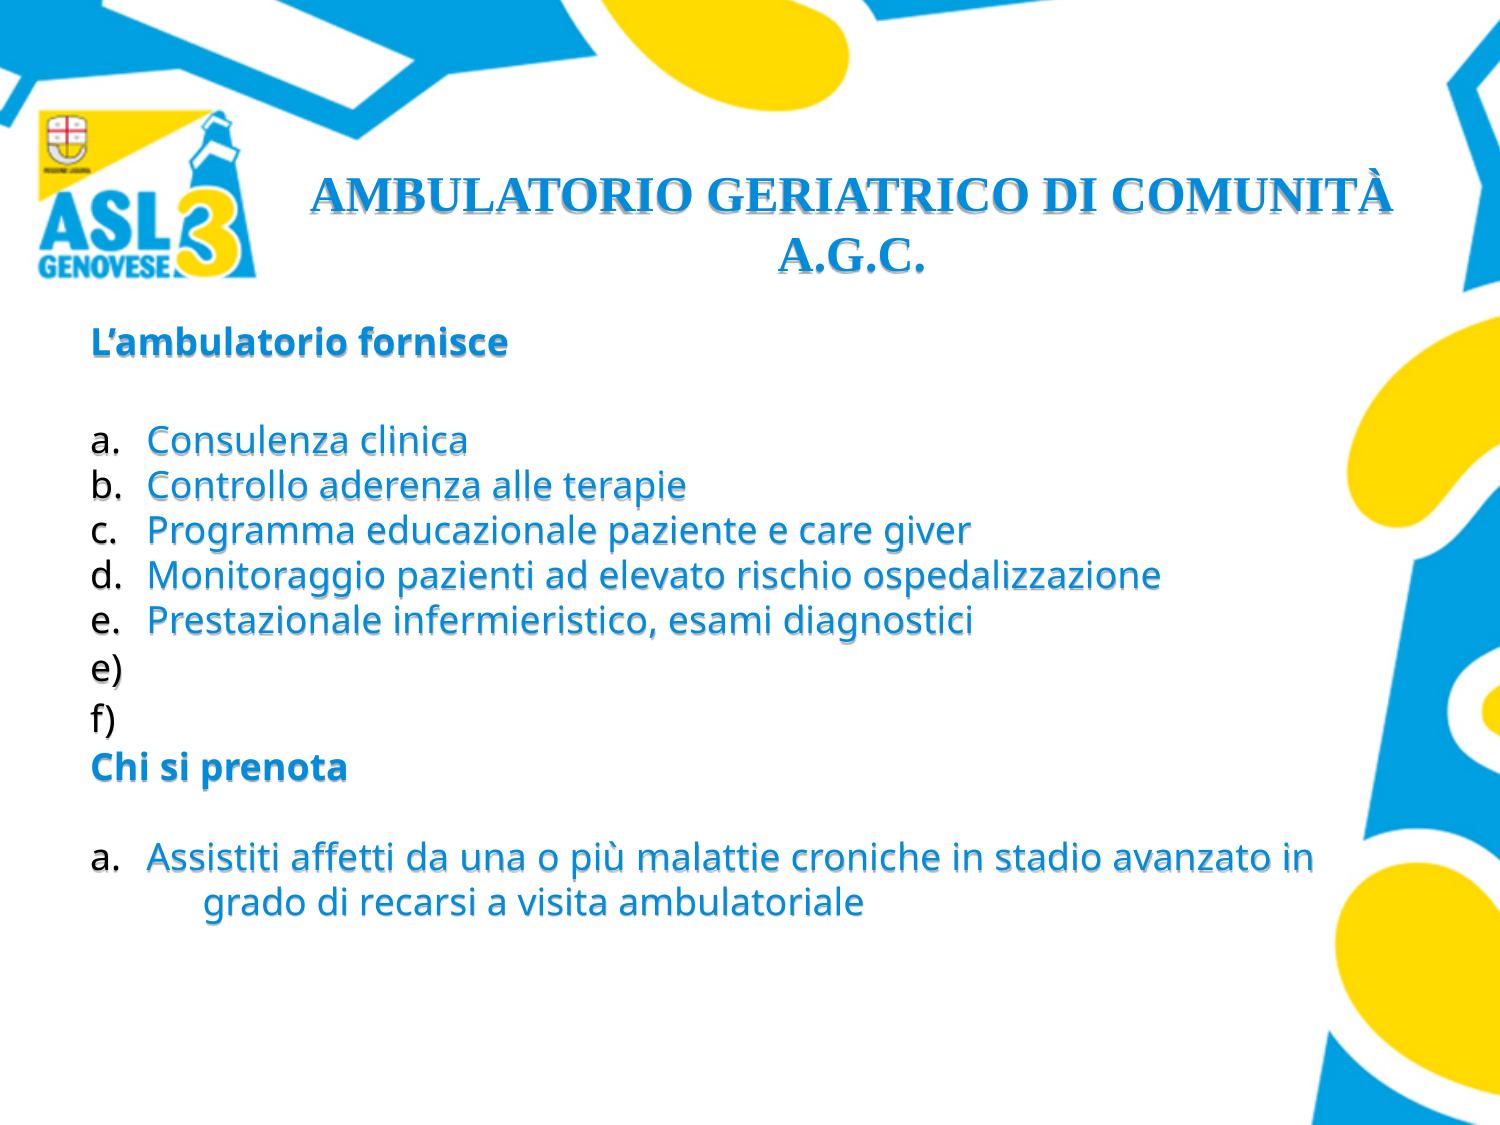

AMBULATORIO GERIATRICO DI COMUNITÀ A.G.C.
# L’ambulatorio fornisce
Consulenza clinica
Controllo aderenza alle terapie
Programma educazionale paziente e care giver
Monitoraggio pazienti ad elevato rischio ospedalizzazione
Prestazionale infermieristico, esami diagnostici
Chi si prenota
Assistiti affetti da una o più malattie croniche in stadio avanzato in grado di recarsi a visita ambulatoriale